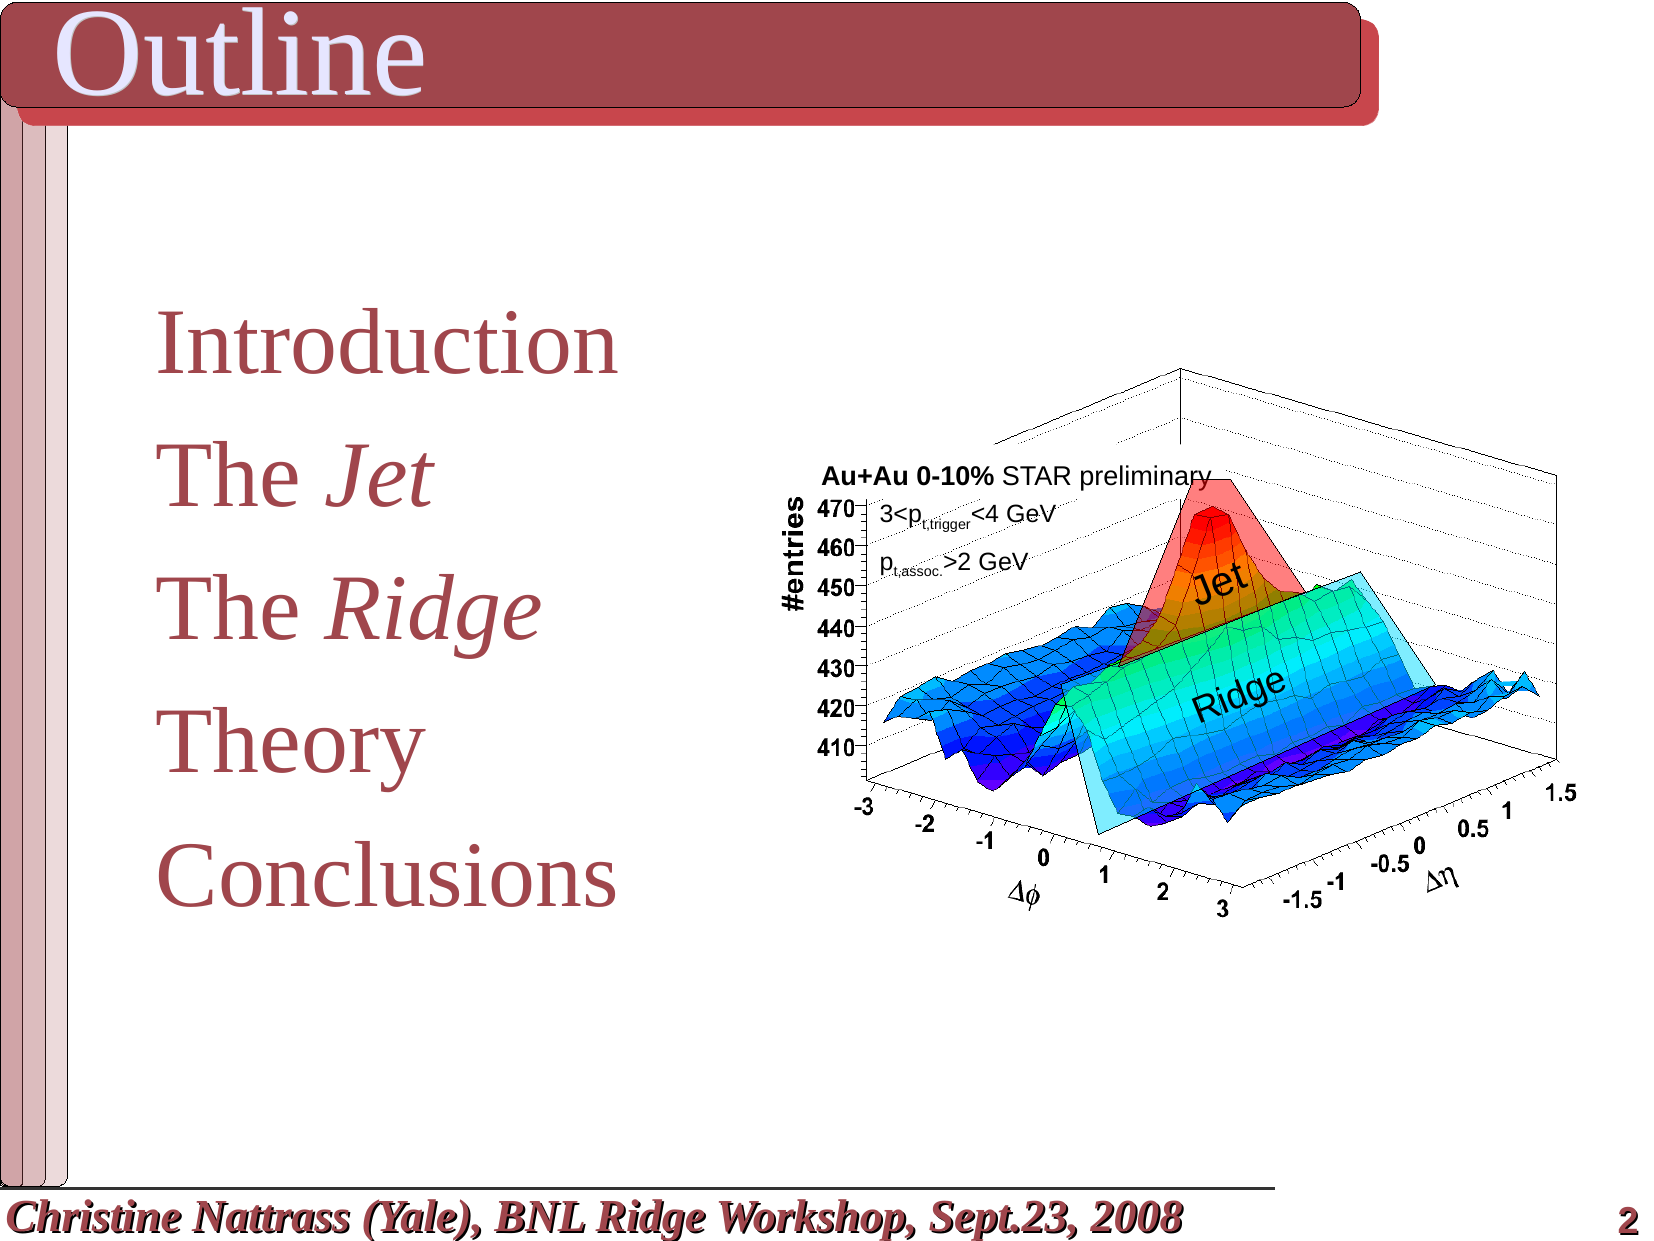

# Outline
Introduction
The Jet
The Ridge
Theory
Conclusions
Au+Au 0-10% STAR preliminary
3<pt,trigger<4 GeV
pt,assoc.>2 GeV
Jet
Ridge